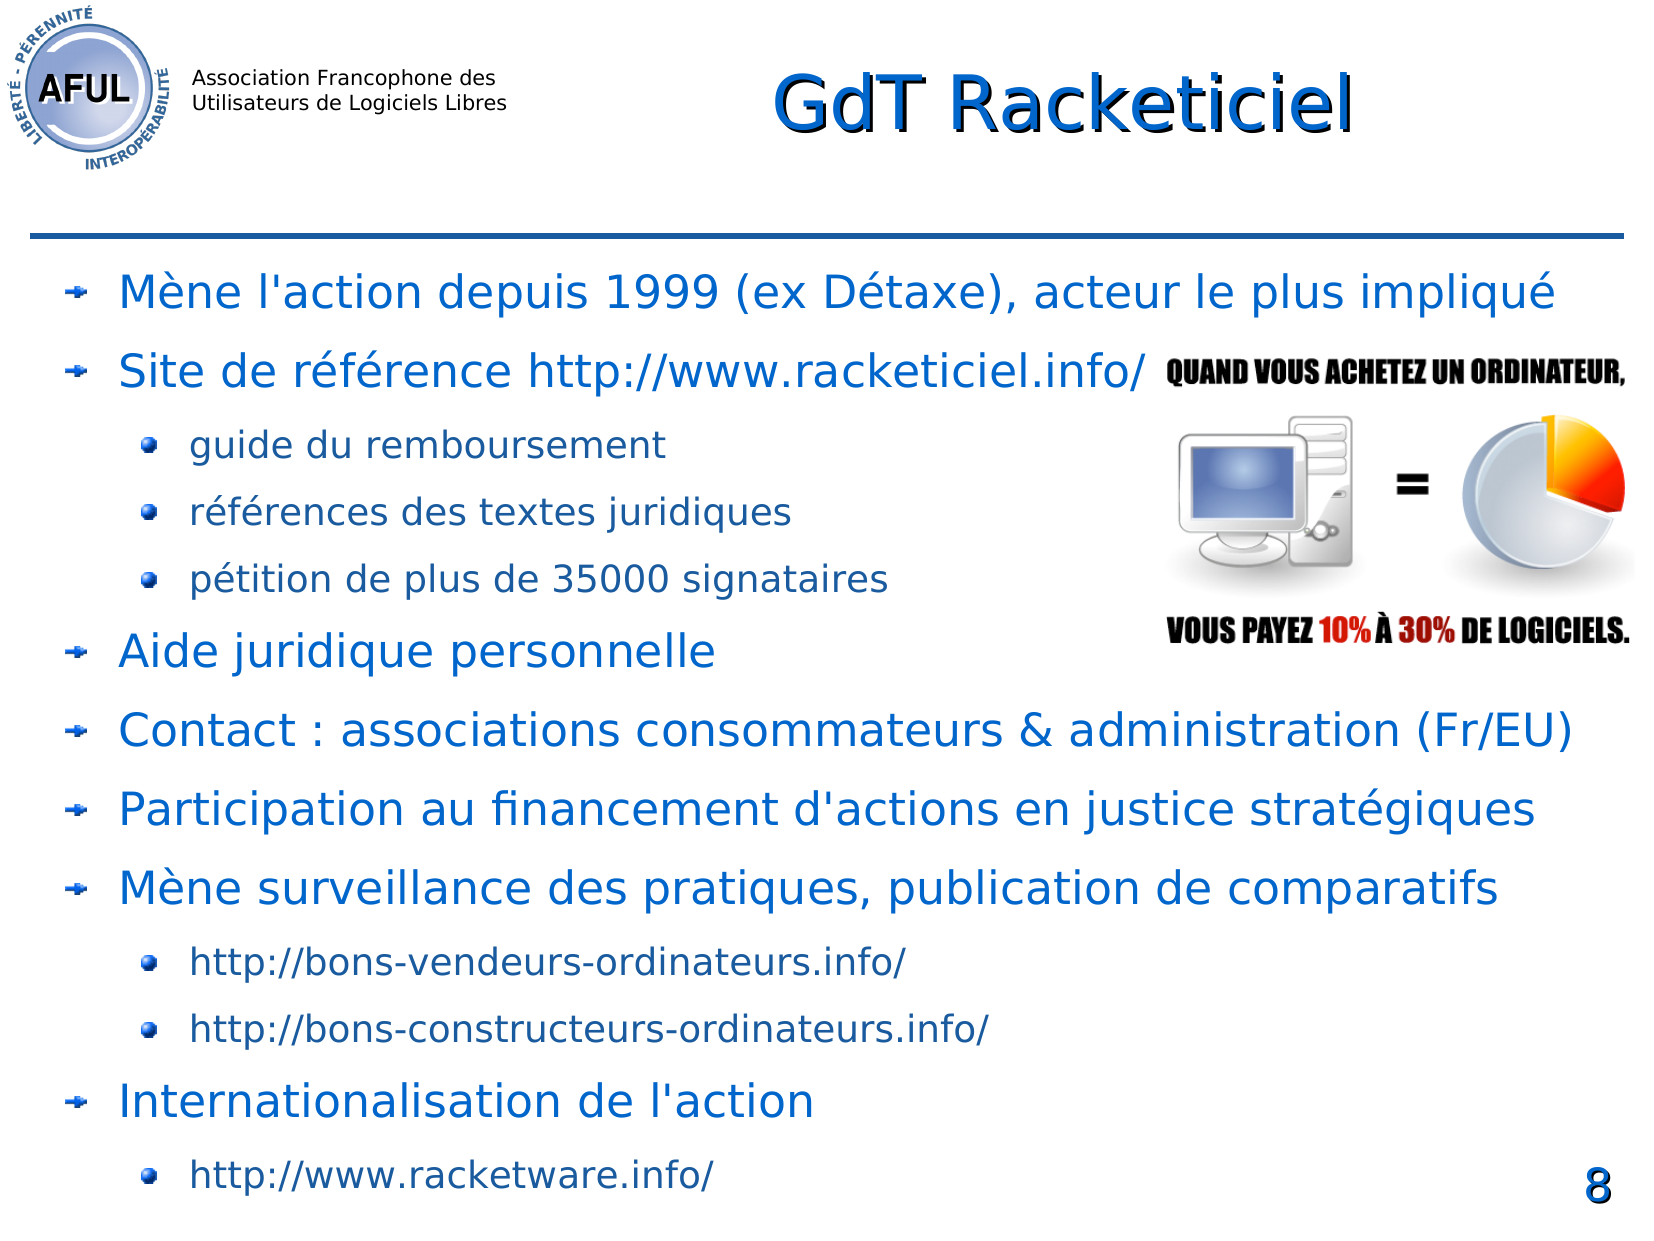

# GdT Racketiciel
Mène l'action depuis 1999 (ex Détaxe), acteur le plus impliqué
Site de référence http://www.racketiciel.info/
guide du remboursement
références des textes juridiques
pétition de plus de 35000 signataires
Aide juridique personnelle
Contact : associations consommateurs & administration (Fr/EU)
Participation au financement d'actions en justice stratégiques
Mène surveillance des pratiques, publication de comparatifs
http://bons-vendeurs-ordinateurs.info/
http://bons-constructeurs-ordinateurs.info/
Internationalisation de l'action
http://www.racketware.info/